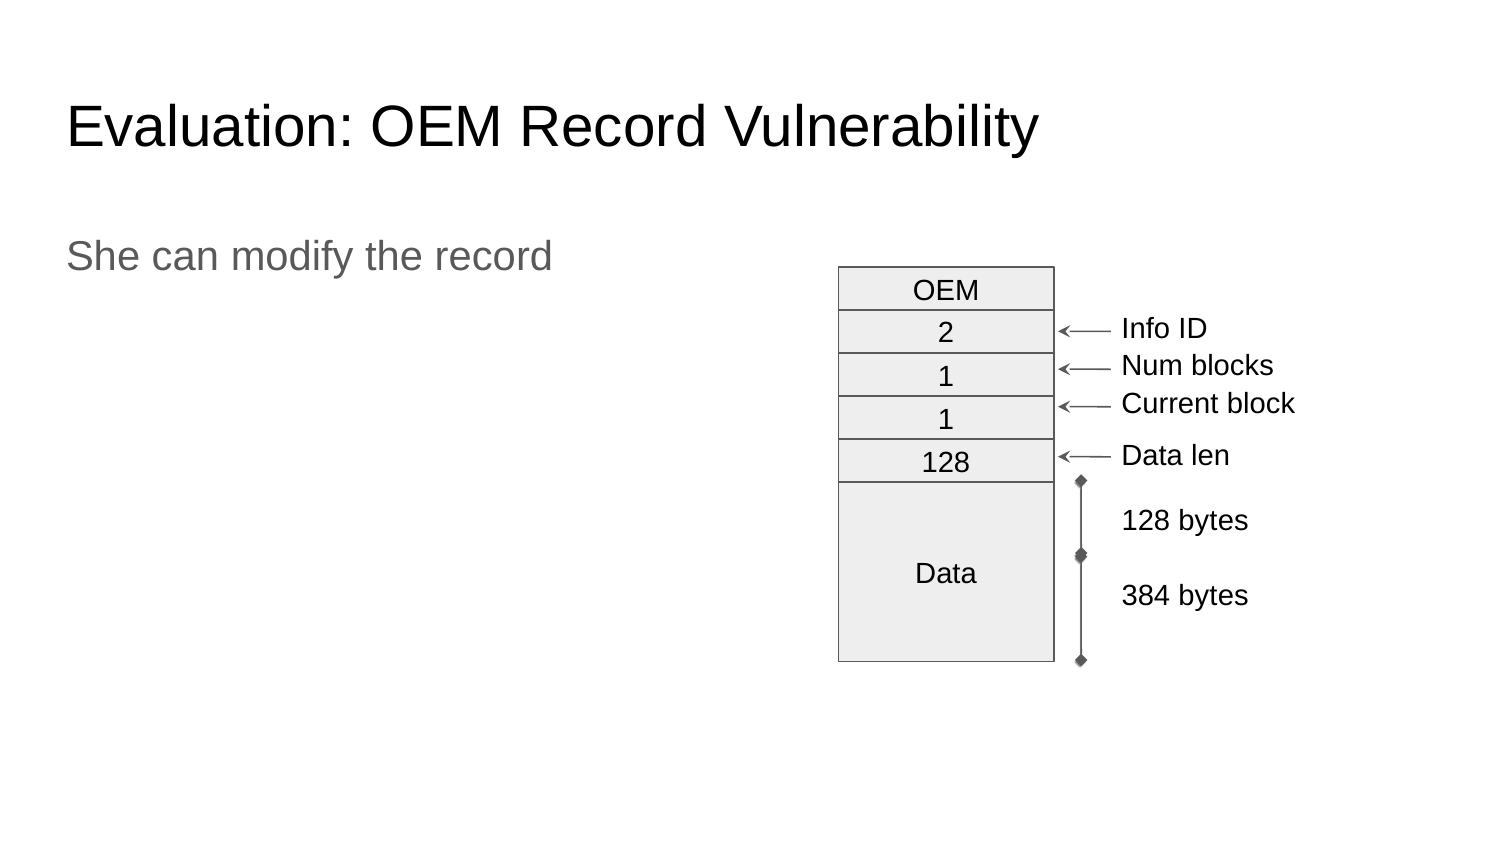

# Evaluation: OEM Record Vulnerability
She can modify the record
OEM
Info ID
2
Num blocks
1
Current block
1
Data len
128
Data
128 bytes
384 bytes